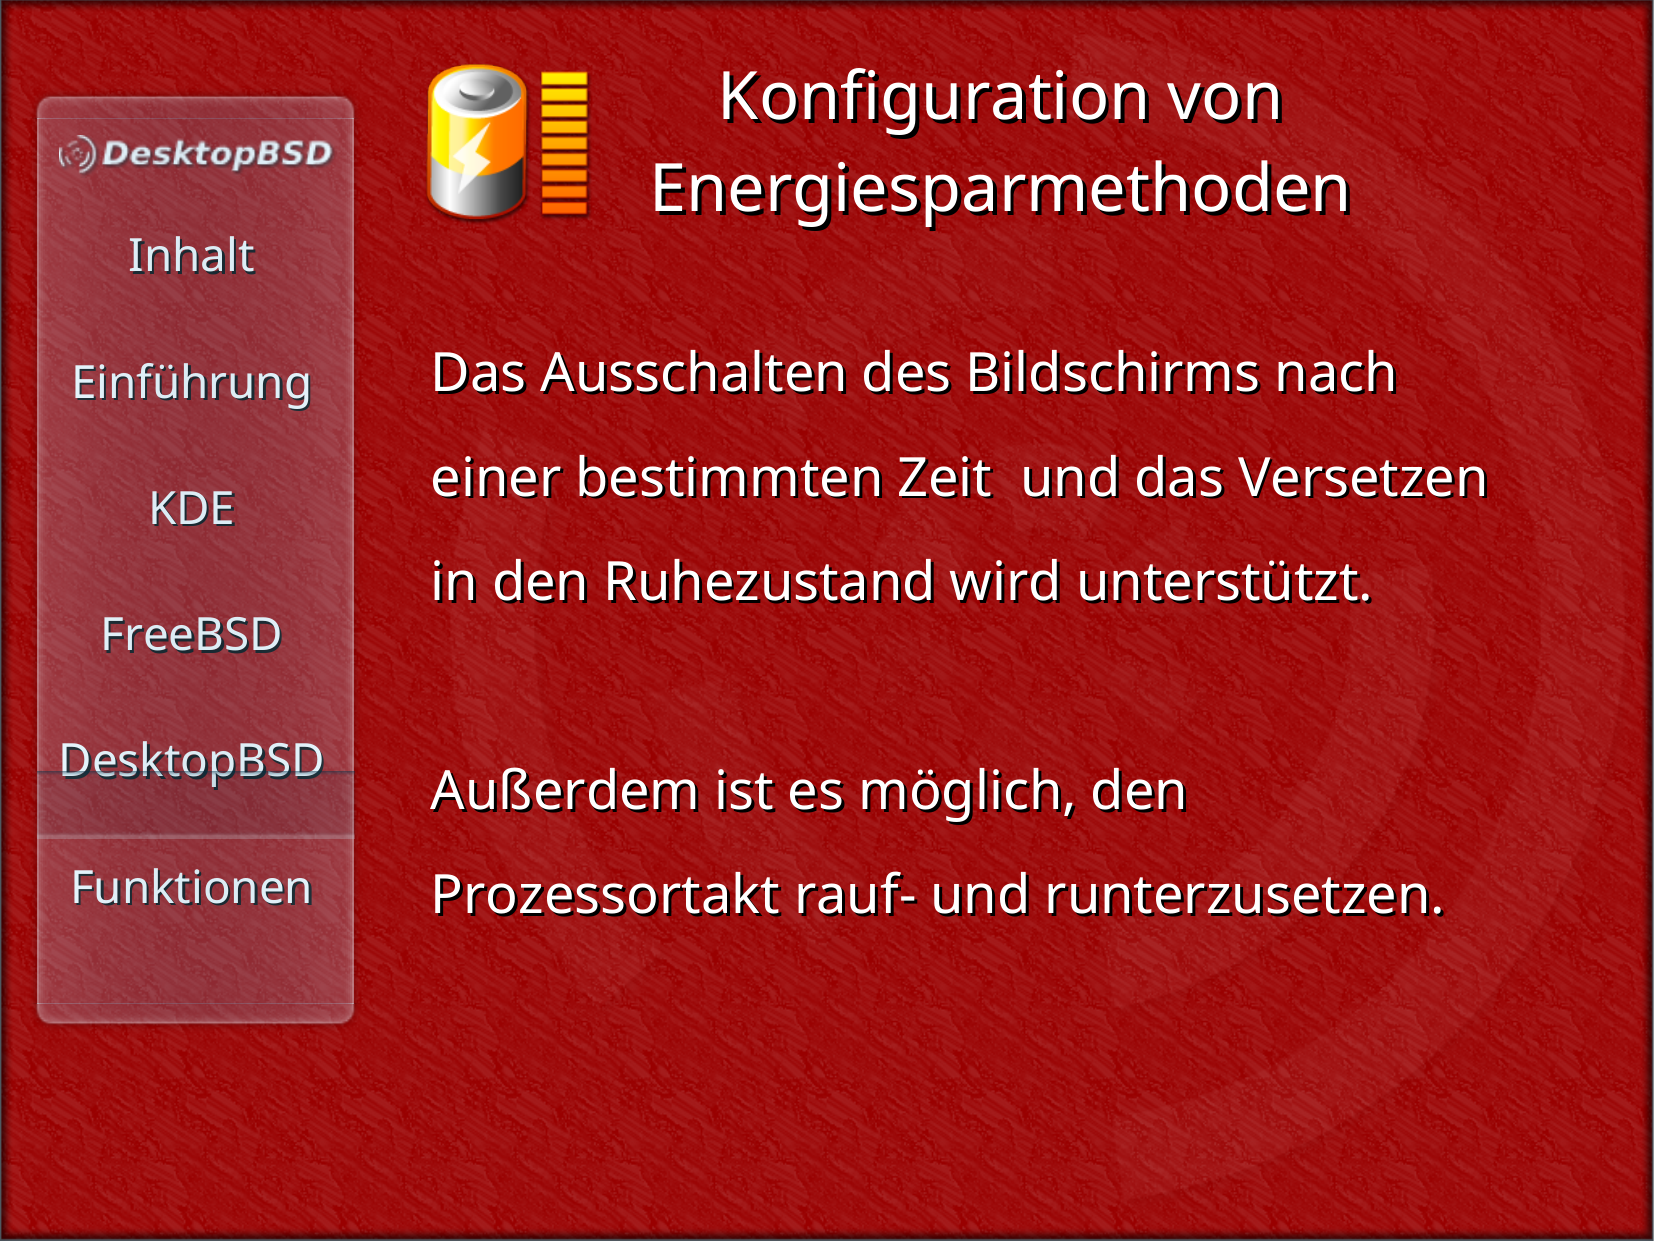

# Konfiguration von Energiesparmethoden
Das Ausschalten des Bildschirms nach
einer bestimmten Zeit und das Versetzen
in den Ruhezustand wird unterstützt.
Außerdem ist es möglich, den
Prozessortakt rauf- und runterzusetzen.